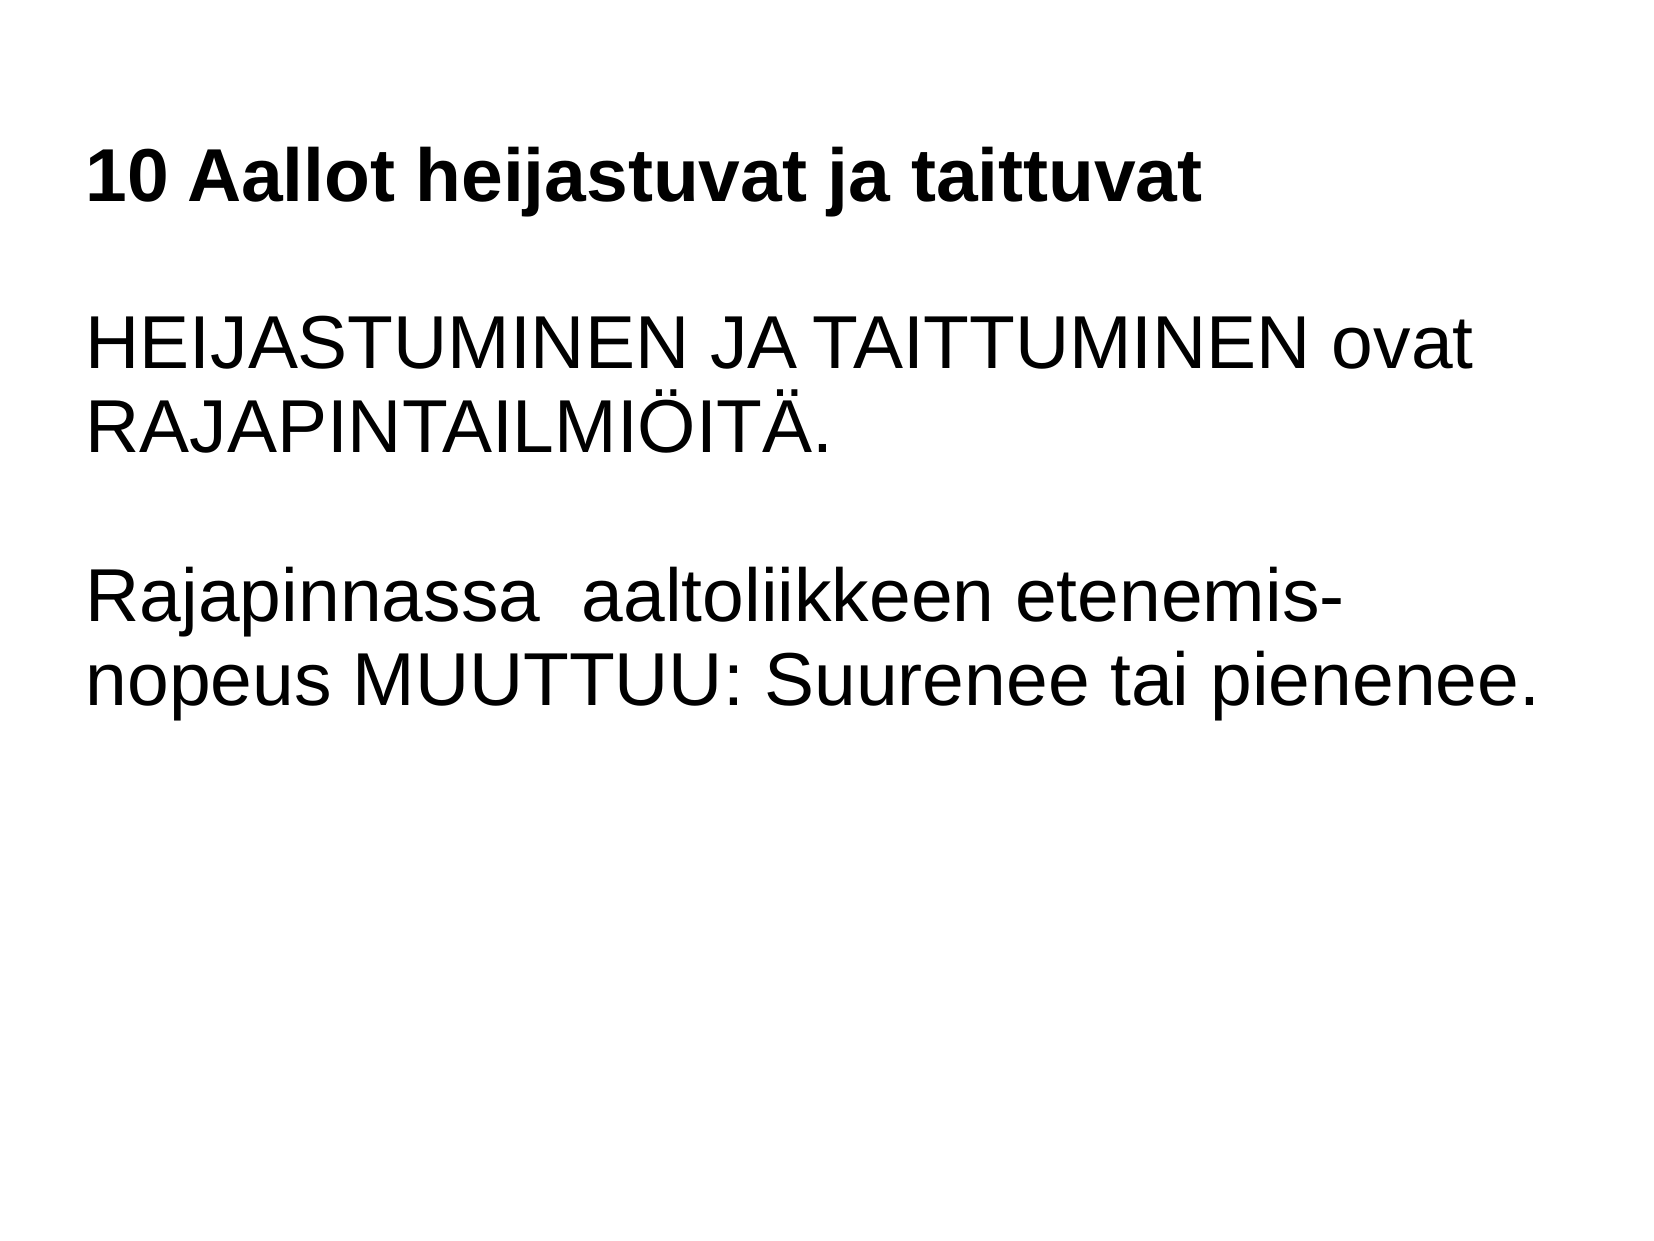

10 Aallot heijastuvat ja taittuvat
HEIJASTUMINEN JA TAITTUMINEN ovat RAJAPINTAILMIÖITÄ.
Rajapinnassa aaltoliikkeen etenemis-nopeus MUUTTUU: Suurenee tai pienenee.